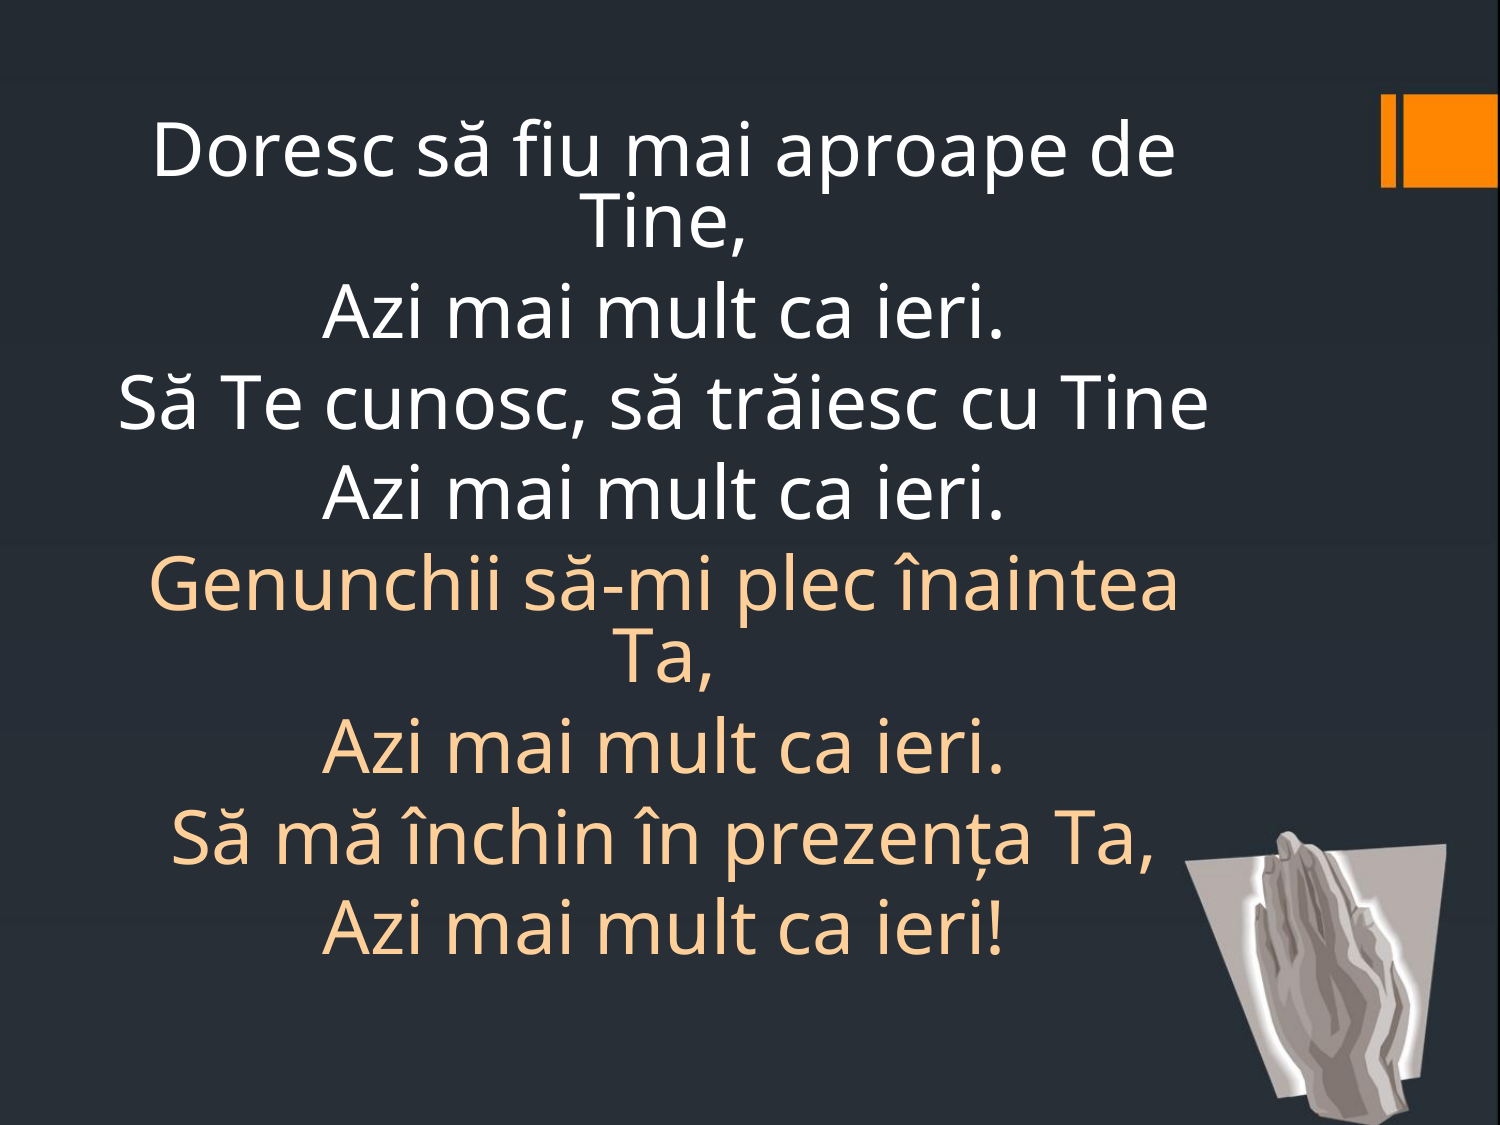

Doresc să fiu mai aproape de Tine,
Azi mai mult ca ieri.
Să Te cunosc, să trăiesc cu Tine
Azi mai mult ca ieri.
Genunchii să-mi plec înaintea Ta,
Azi mai mult ca ieri.
Să mă închin în prezenţa Ta,
Azi mai mult ca ieri!